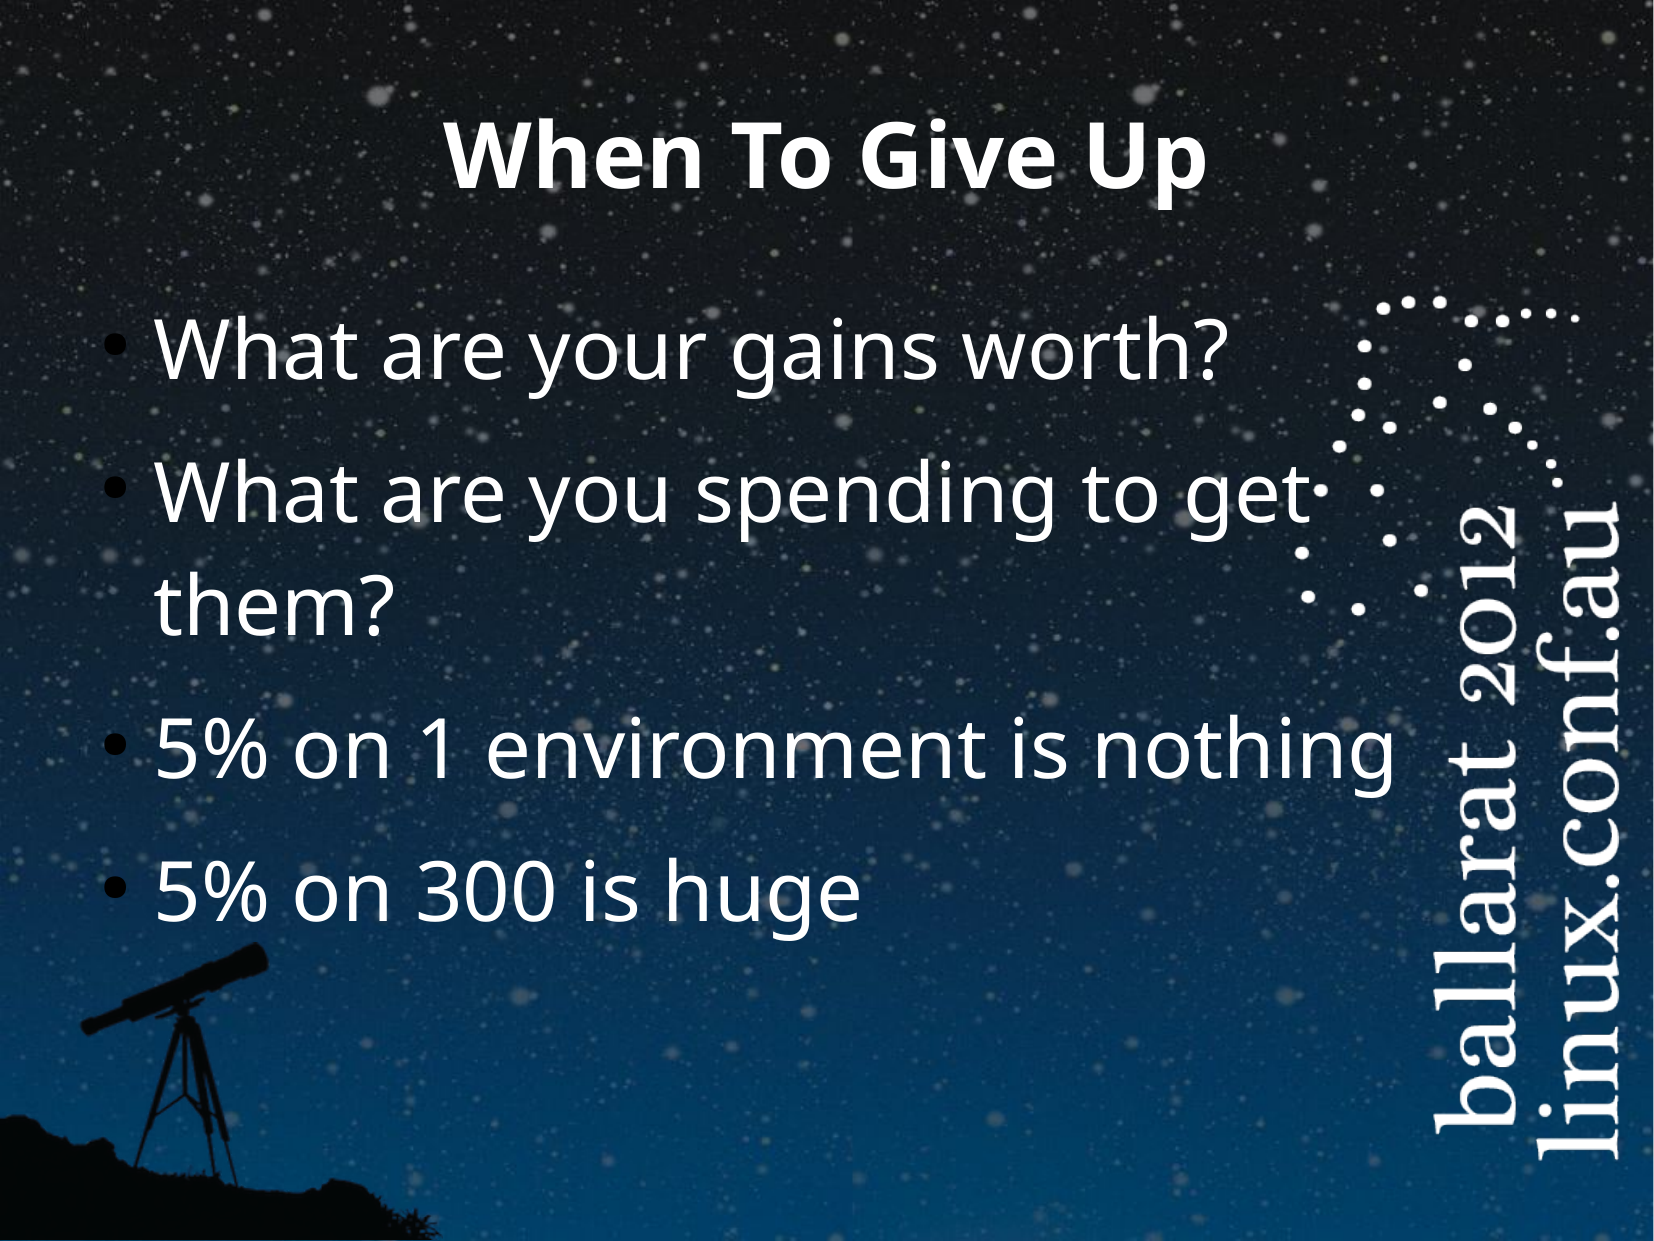

# When To Give Up
What are your gains worth?
What are you spending to get them?
5% on 1 environment is nothing
5% on 300 is huge